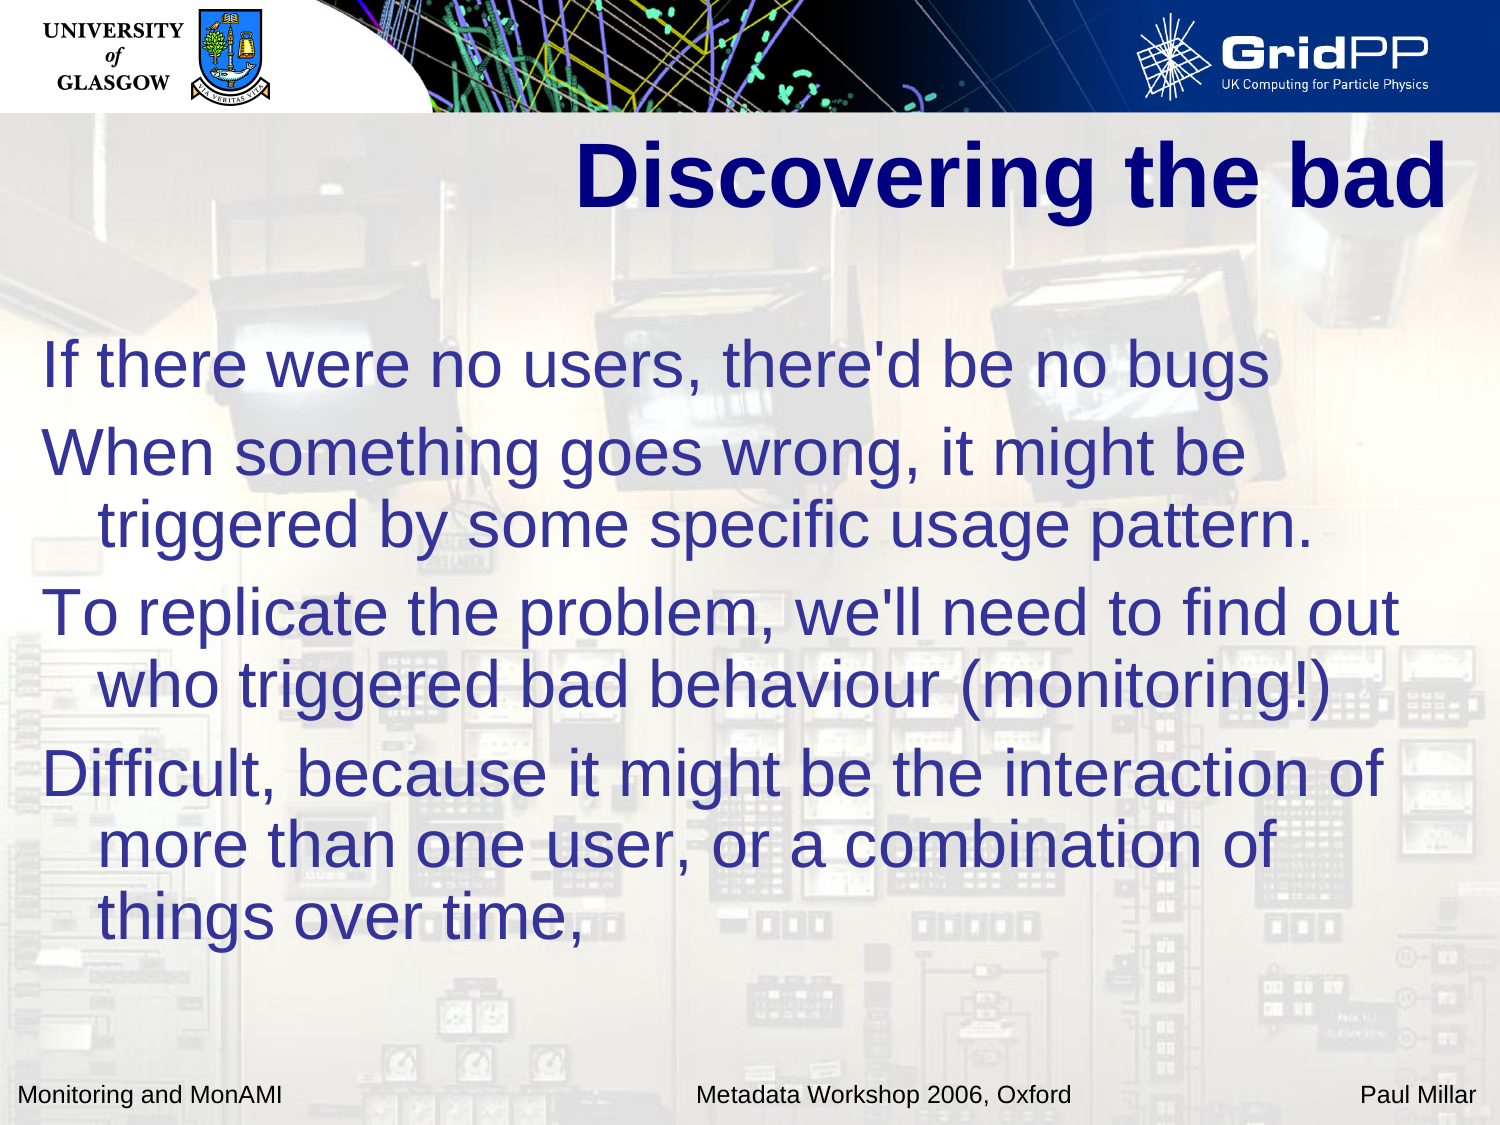

# Discovering the bad
If there were no users, there'd be no bugs
When something goes wrong, it might be triggered by some specific usage pattern.
To replicate the problem, we'll need to find out who triggered bad behaviour (monitoring!)
Difficult, because it might be the interaction of more than one user, or a combination of things over time,